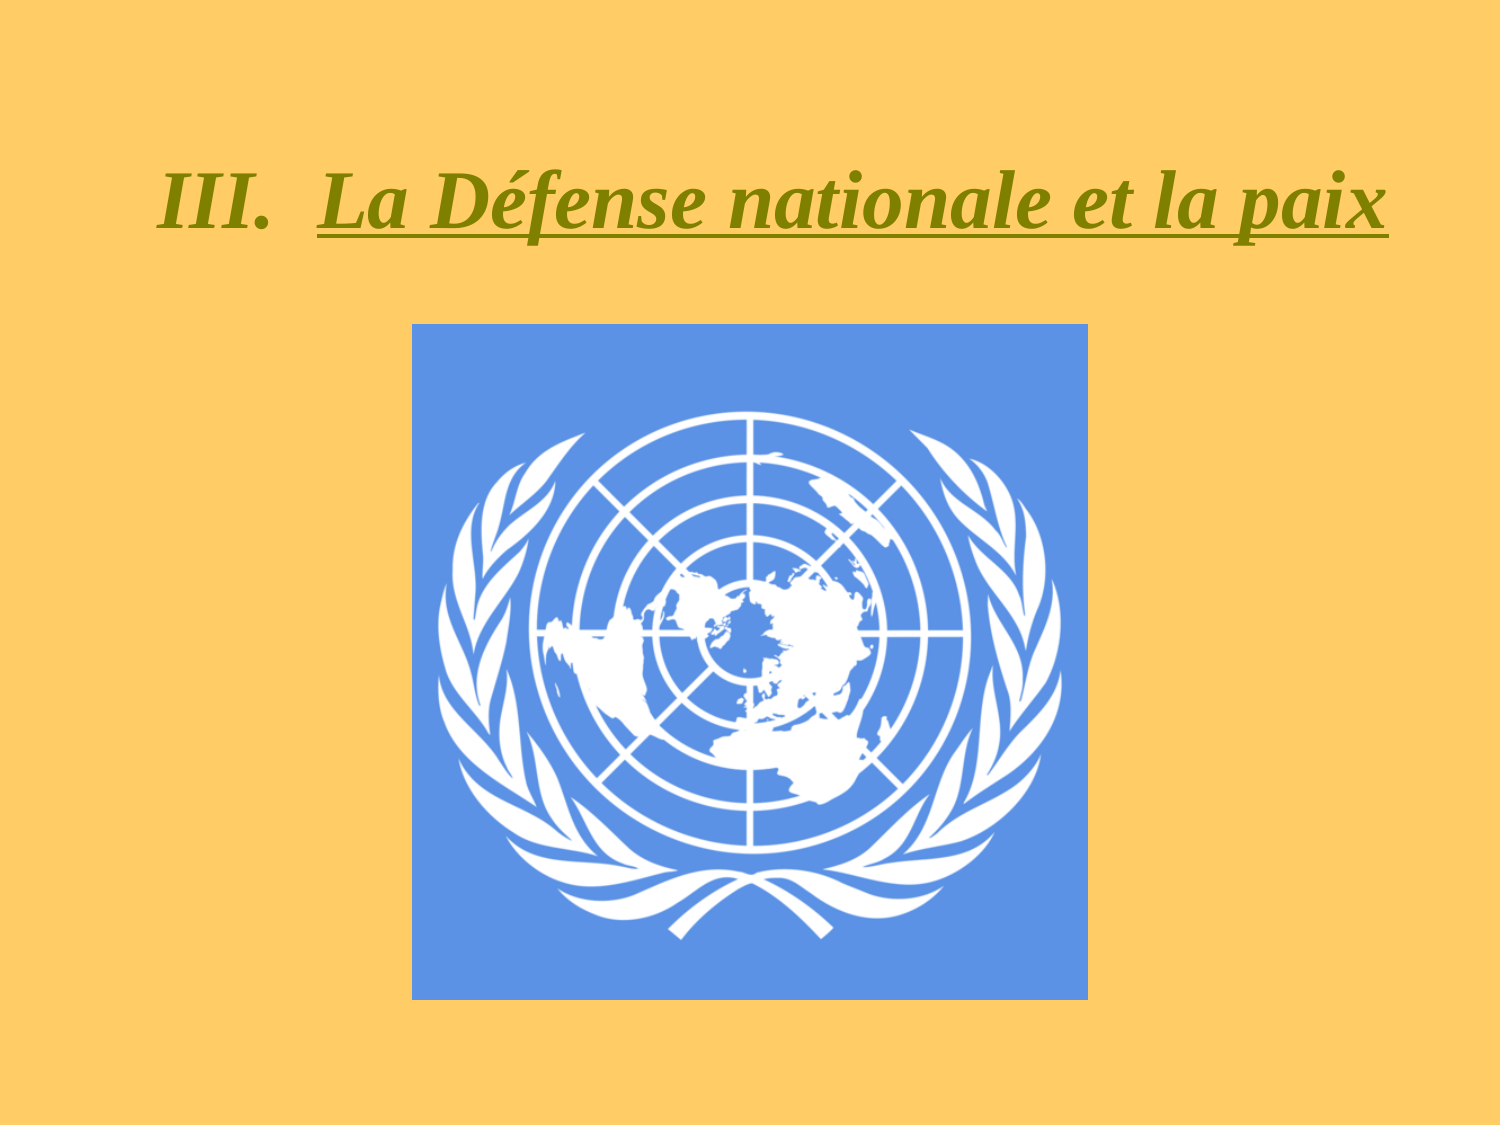

# III. La Défense nationale et la paix